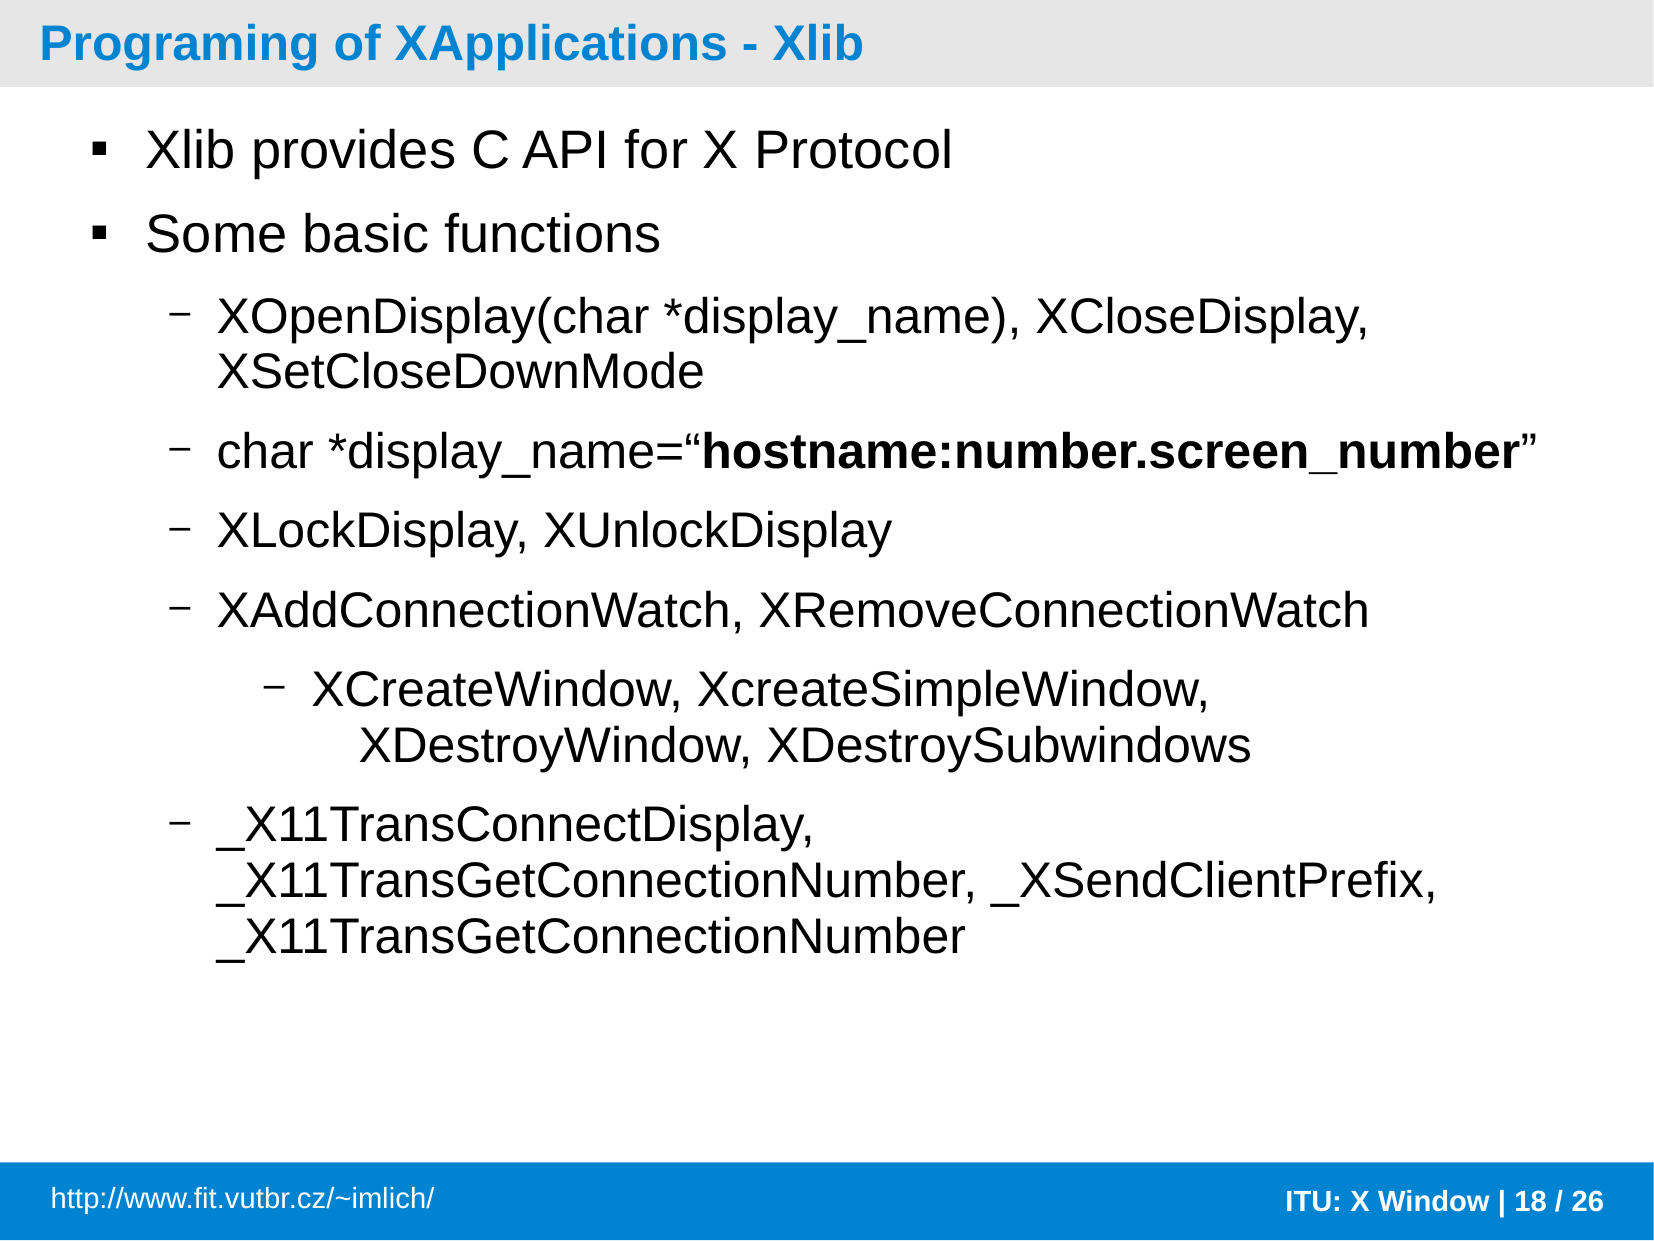

# Programing of XApplications - Xlib
Xlib provides C API for X Protocol
Some basic functions
XOpenDisplay(char *display_name), XCloseDisplay, XSetCloseDownMode
char *display_name=“hostname:number.screen_number”
XLockDisplay, XUnlockDisplay
XAddConnectionWatch, XRemoveConnectionWatch
XCreateWindow, XcreateSimpleWindow, XDestroyWindow, XDestroySubwindows
_X11TransConnectDisplay, _X11TransGetConnectionNumber, _XSendClientPrefix, _X11TransGetConnectionNumber